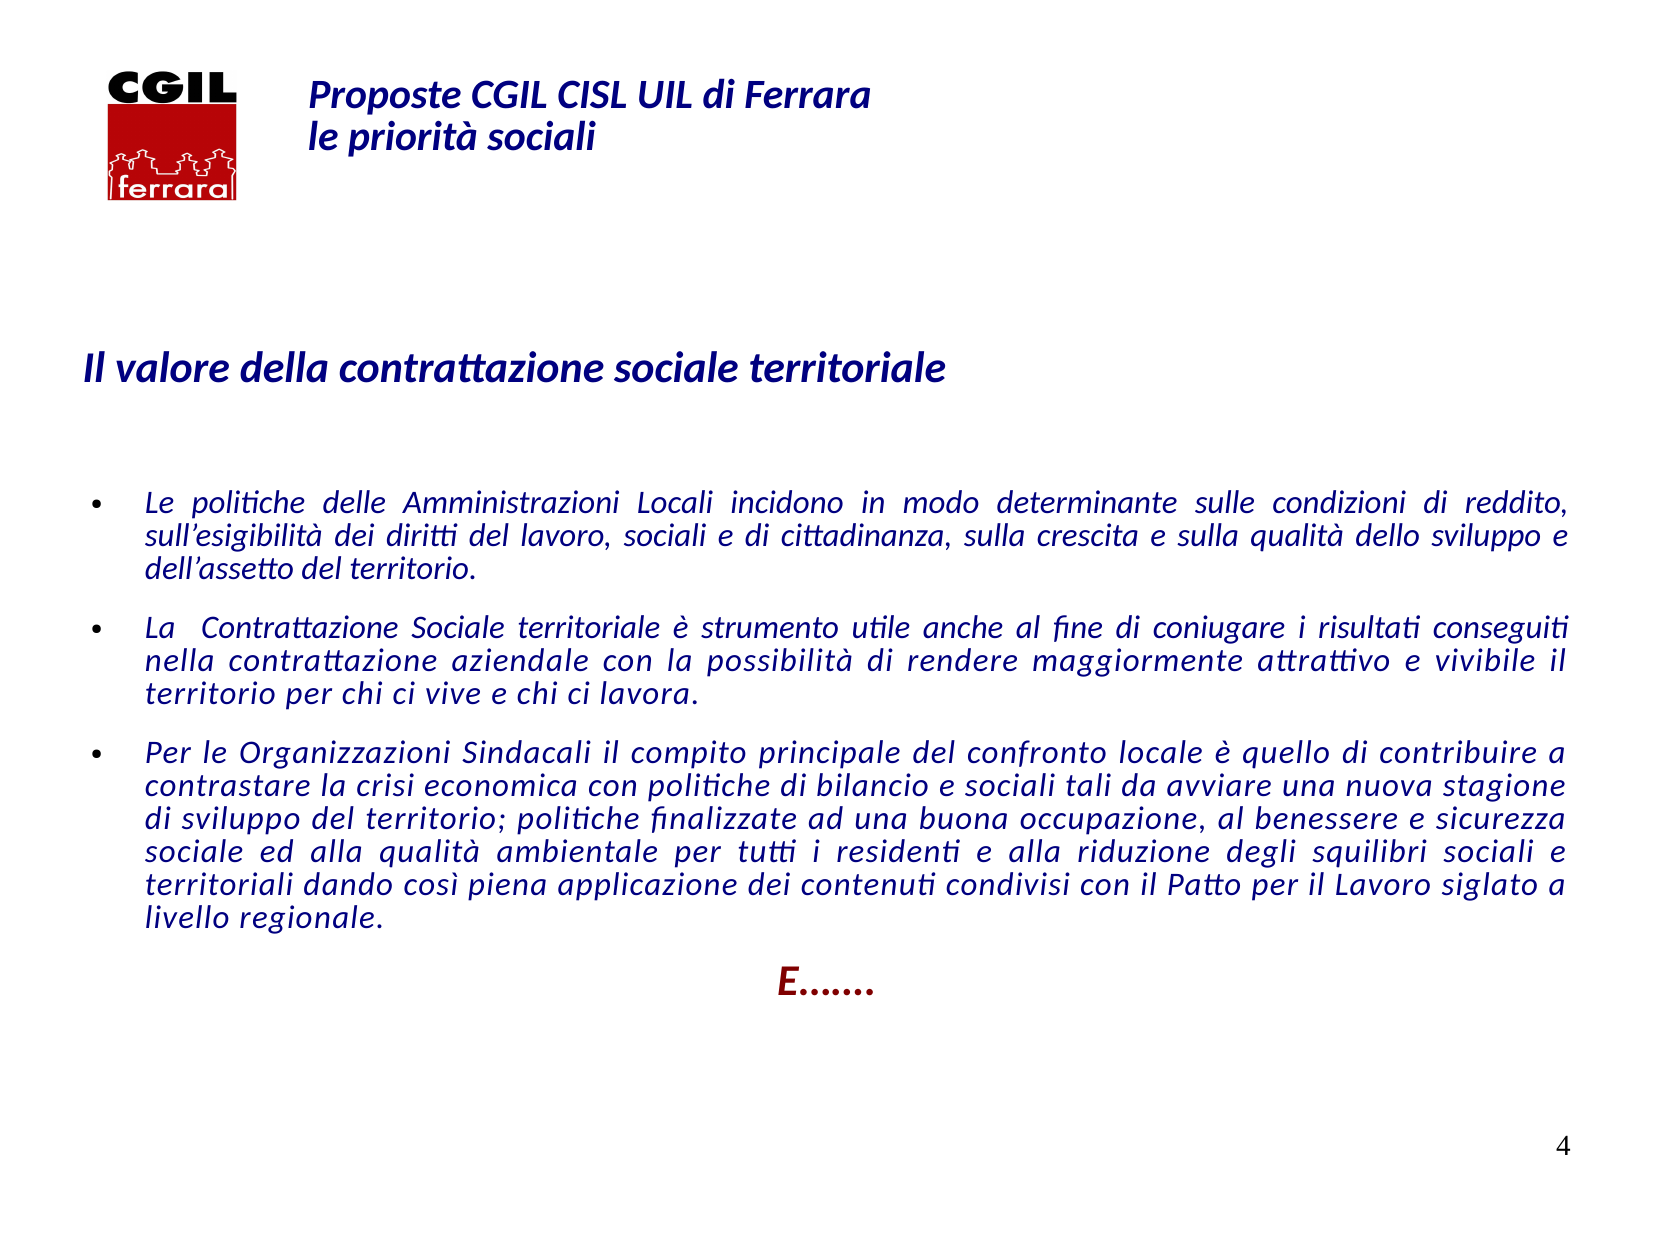

# Proposte CGIL CISL UIL di Ferrara le priorità sociali
Il valore della contrattazione sociale territoriale
Le politiche delle Amministrazioni Locali incidono in modo determinante sulle condizioni di reddito, sull’esigibilità dei diritti del lavoro, sociali e di cittadinanza, sulla crescita e sulla qualità dello sviluppo e dell’assetto del territorio.
La Contrattazione Sociale territoriale è strumento utile anche al fine di coniugare i risultati conseguiti nella contrattazione aziendale con la possibilità di rendere maggiormente attrattivo e vivibile il territorio per chi ci vive e chi ci lavora.
Per le Organizzazioni Sindacali il compito principale del confronto locale è quello di contribuire a contrastare la crisi economica con politiche di bilancio e sociali tali da avviare una nuova stagione di sviluppo del territorio; politiche finalizzate ad una buona occupazione, al benessere e sicurezza sociale ed alla qualità ambientale per tutti i residenti e alla riduzione degli squilibri sociali e territoriali dando così piena applicazione dei contenuti condivisi con il Patto per il Lavoro siglato a livello regionale.
E…….
4